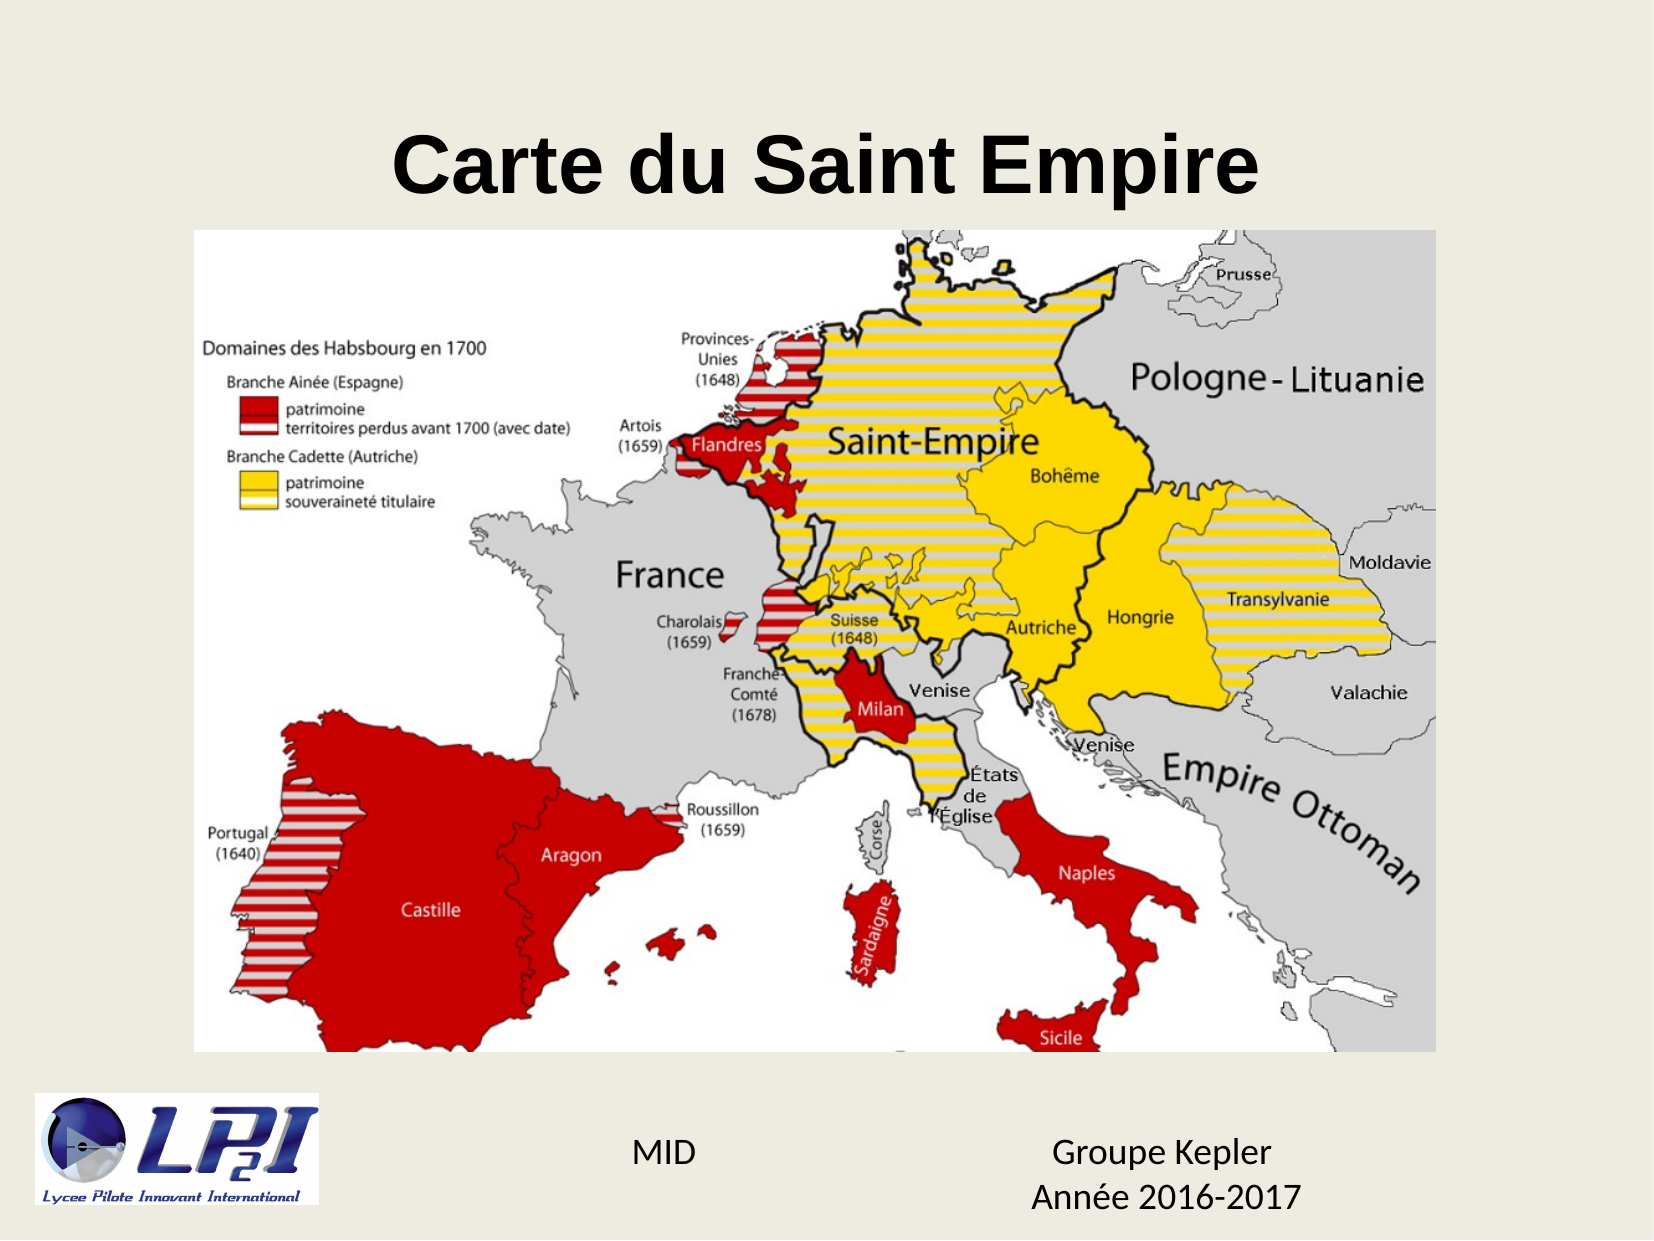

# Carte du Saint Empire
 MID Groupe Kepler
 Année 2016-2017